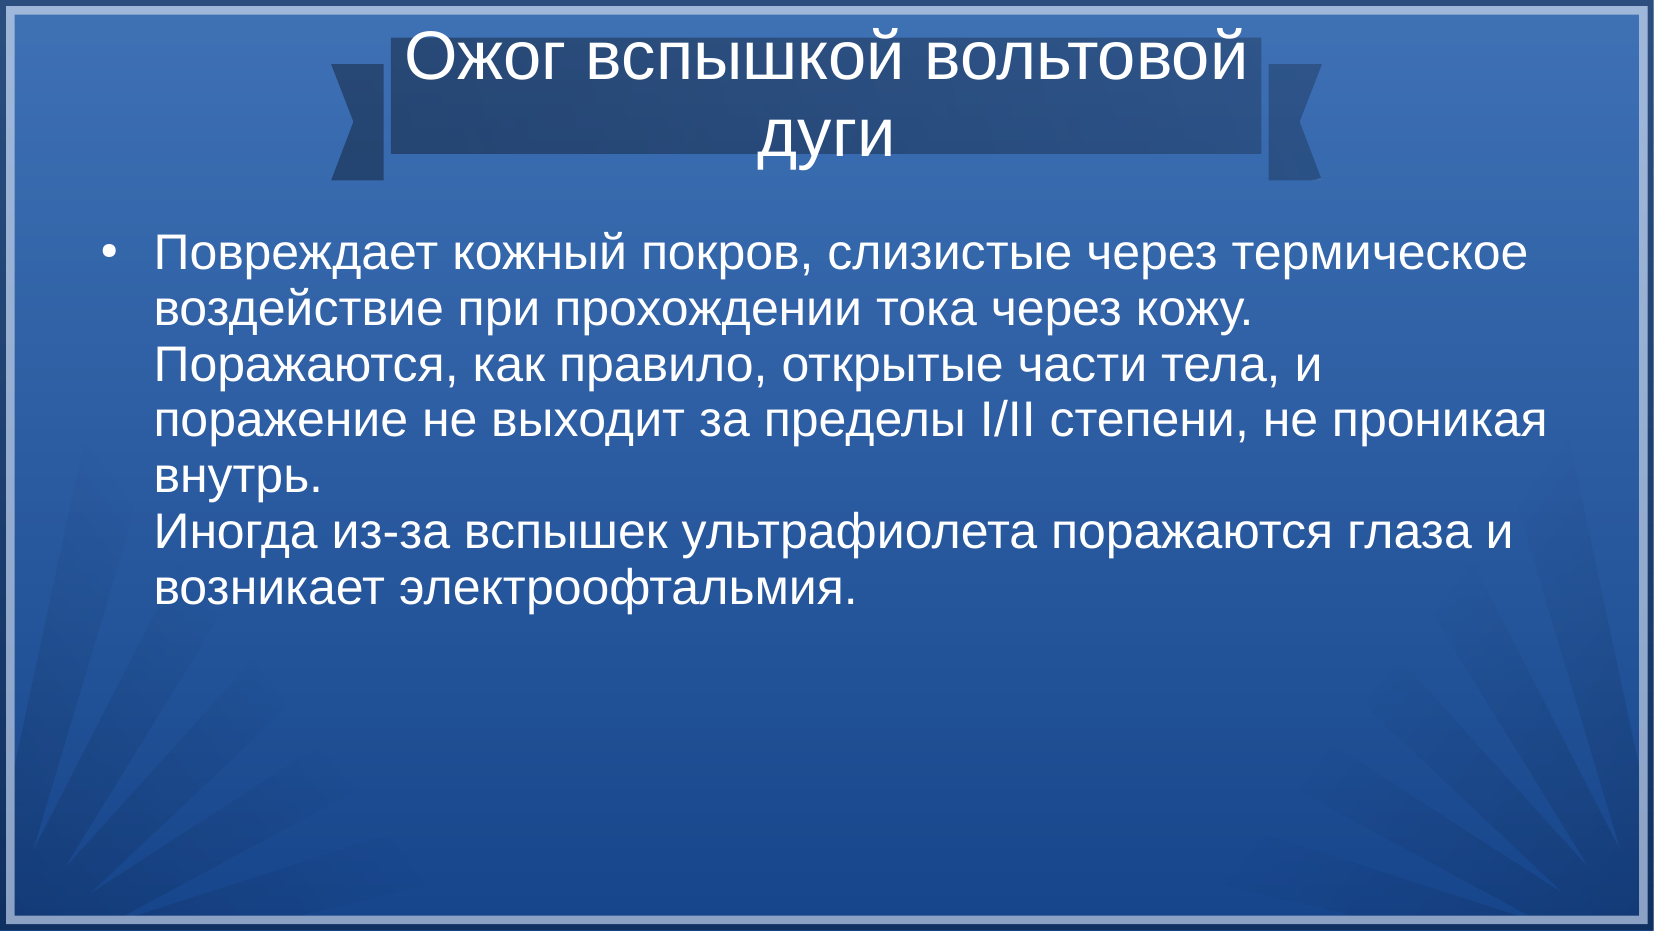

# Ожог вспышкой вольтовой дуги
Повреждает кожный покров, слизистые через термическое воздействие при прохождении тока через кожу.
Поражаются, как правило, открытые части тела, и поражение не выходит за пределы I/II степени, не проникая внутрь.
Иногда из-за вспышек ультрафиолета поражаются глаза и возникает электроофтальмия.